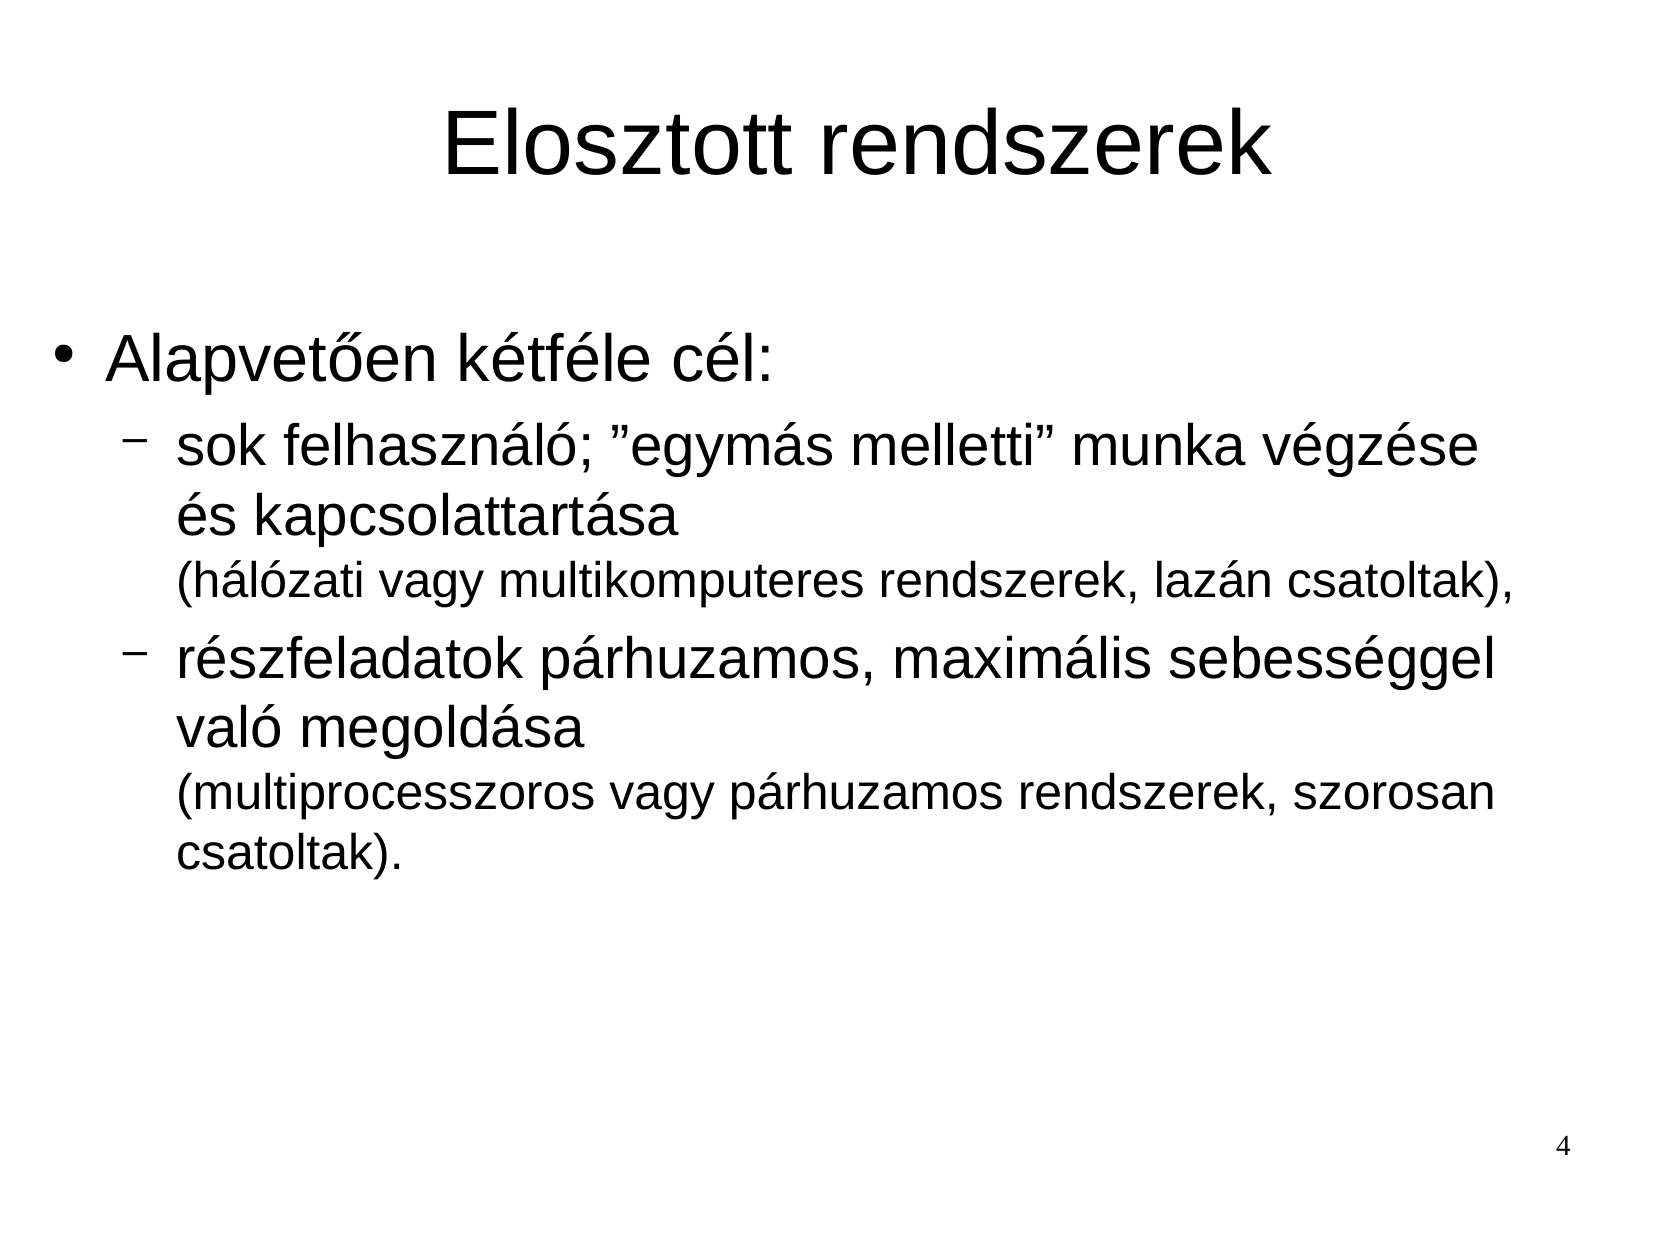

# Elosztott rendszerek
Alapvetően kétféle cél:
sok felhasználó; ”egymás melletti” munka végzése és kapcsolattartása
(hálózati vagy multikomputeres rendszerek, lazán csatoltak),
részfeladatok párhuzamos, maximális sebességgel való megoldása
(multiprocesszoros vagy párhuzamos rendszerek, szorosan csatoltak).
4